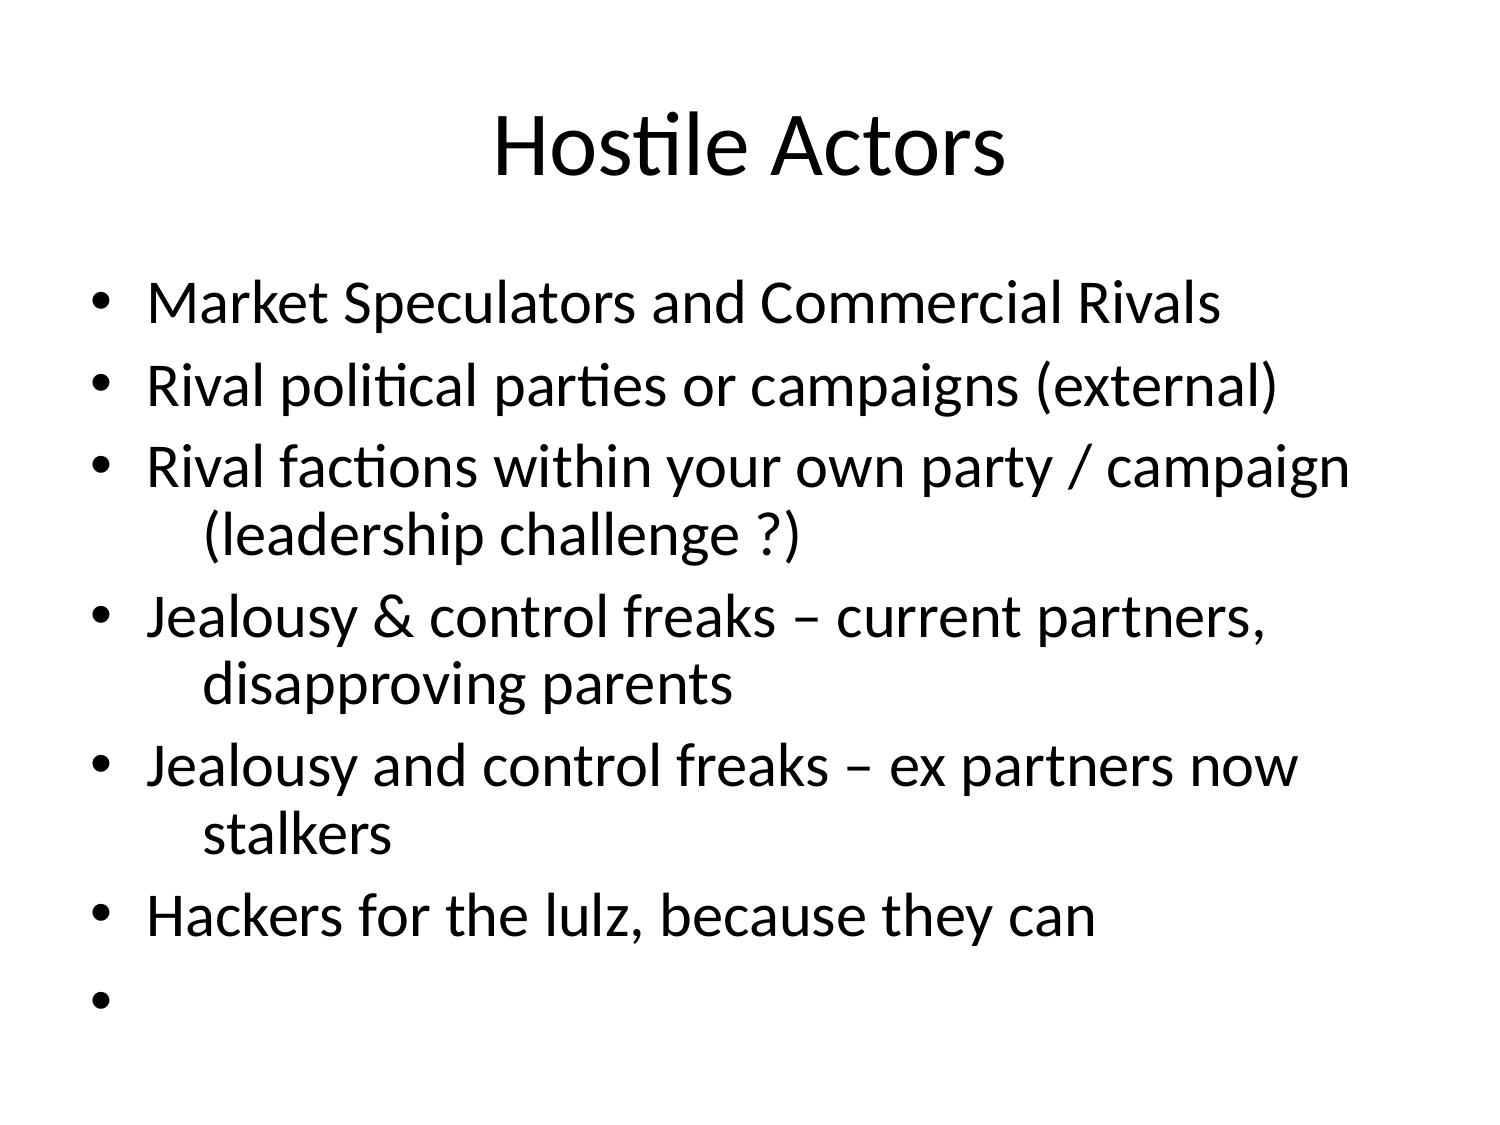

# Hostile Actors
Market Speculators and Commercial Rivals
Rival political parties or campaigns (external)
Rival factions within your own party / campaign (leadership challenge ?)
Jealousy & control freaks – current partners, disapproving parents
Jealousy and control freaks – ex partners now stalkers
Hackers for the lulz, because they can